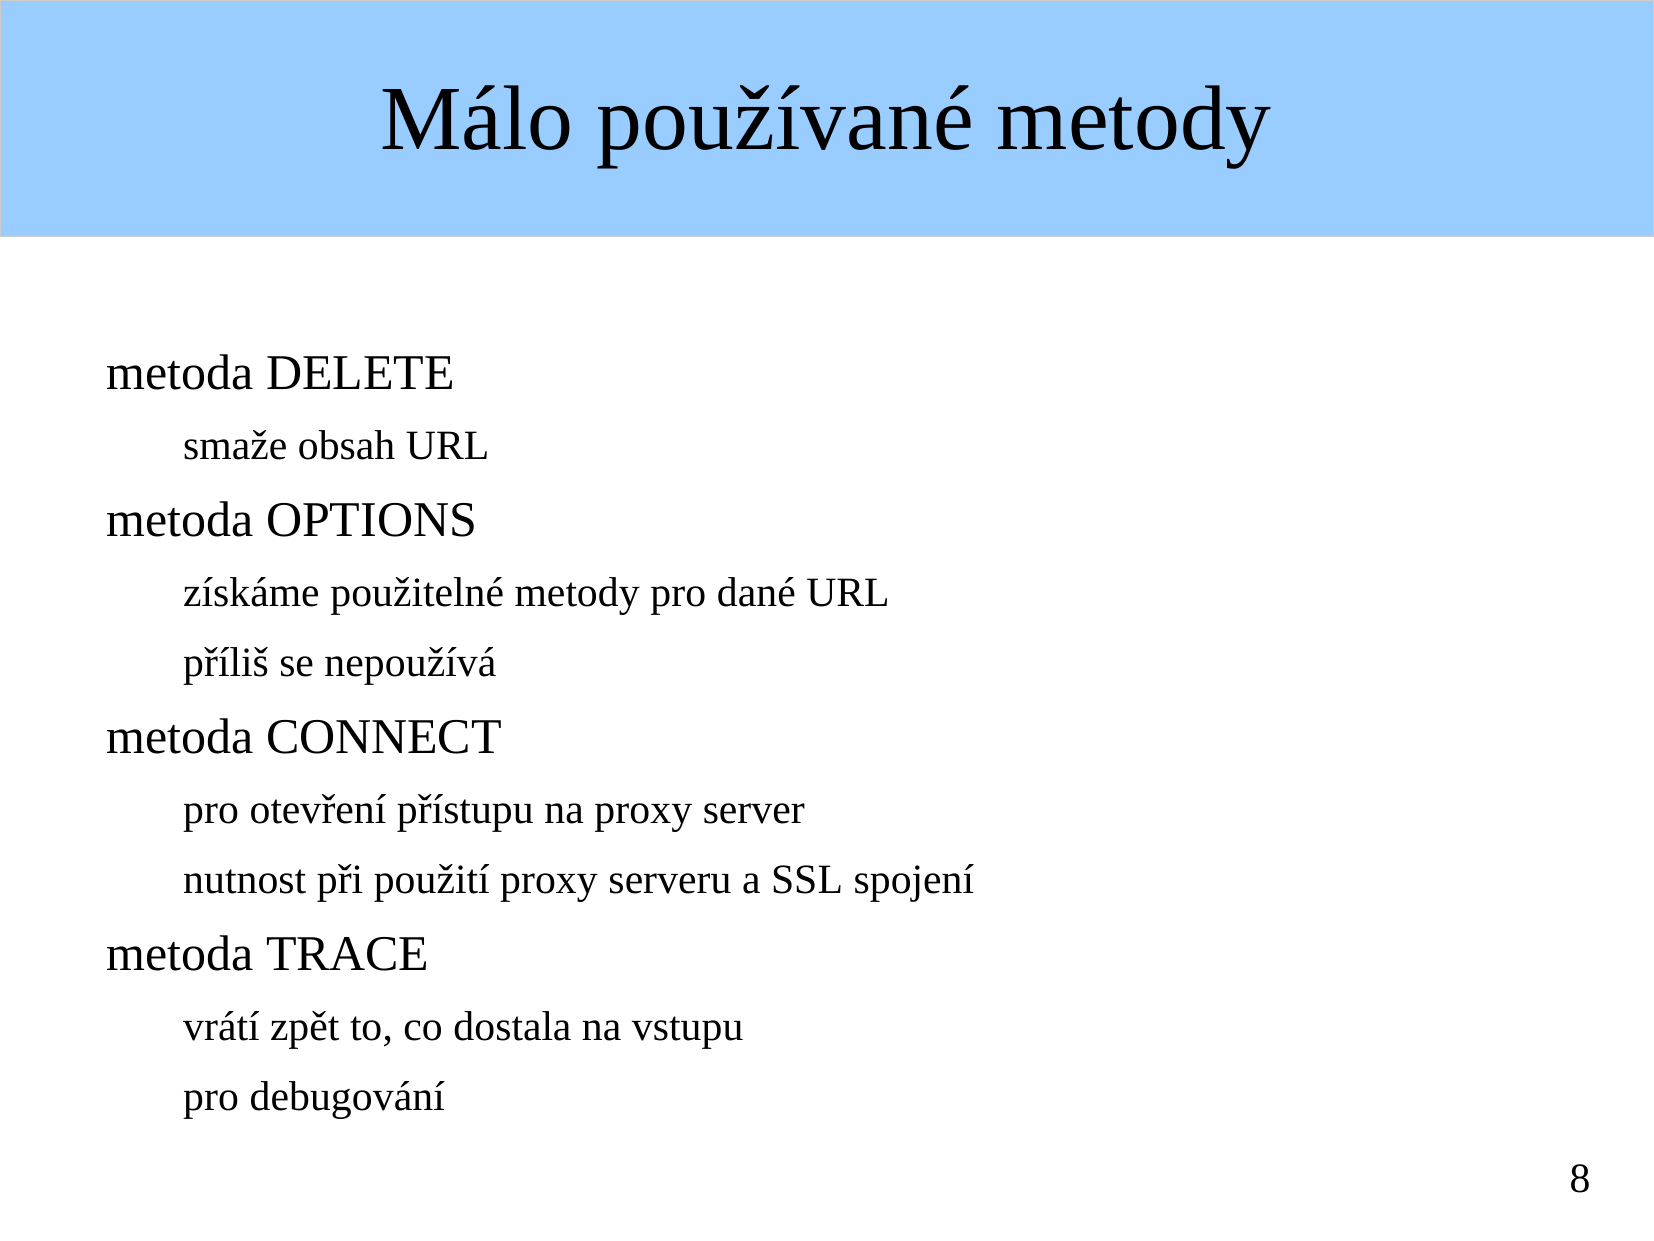

# Málo používané metody
metoda DELETE
smaže obsah URL
metoda OPTIONS
získáme použitelné metody pro dané URL
příliš se nepoužívá
metoda CONNECT
pro otevření přístupu na proxy server
nutnost při použití proxy serveru a SSL spojení
metoda TRACE
vrátí zpět to, co dostala na vstupu
pro debugování